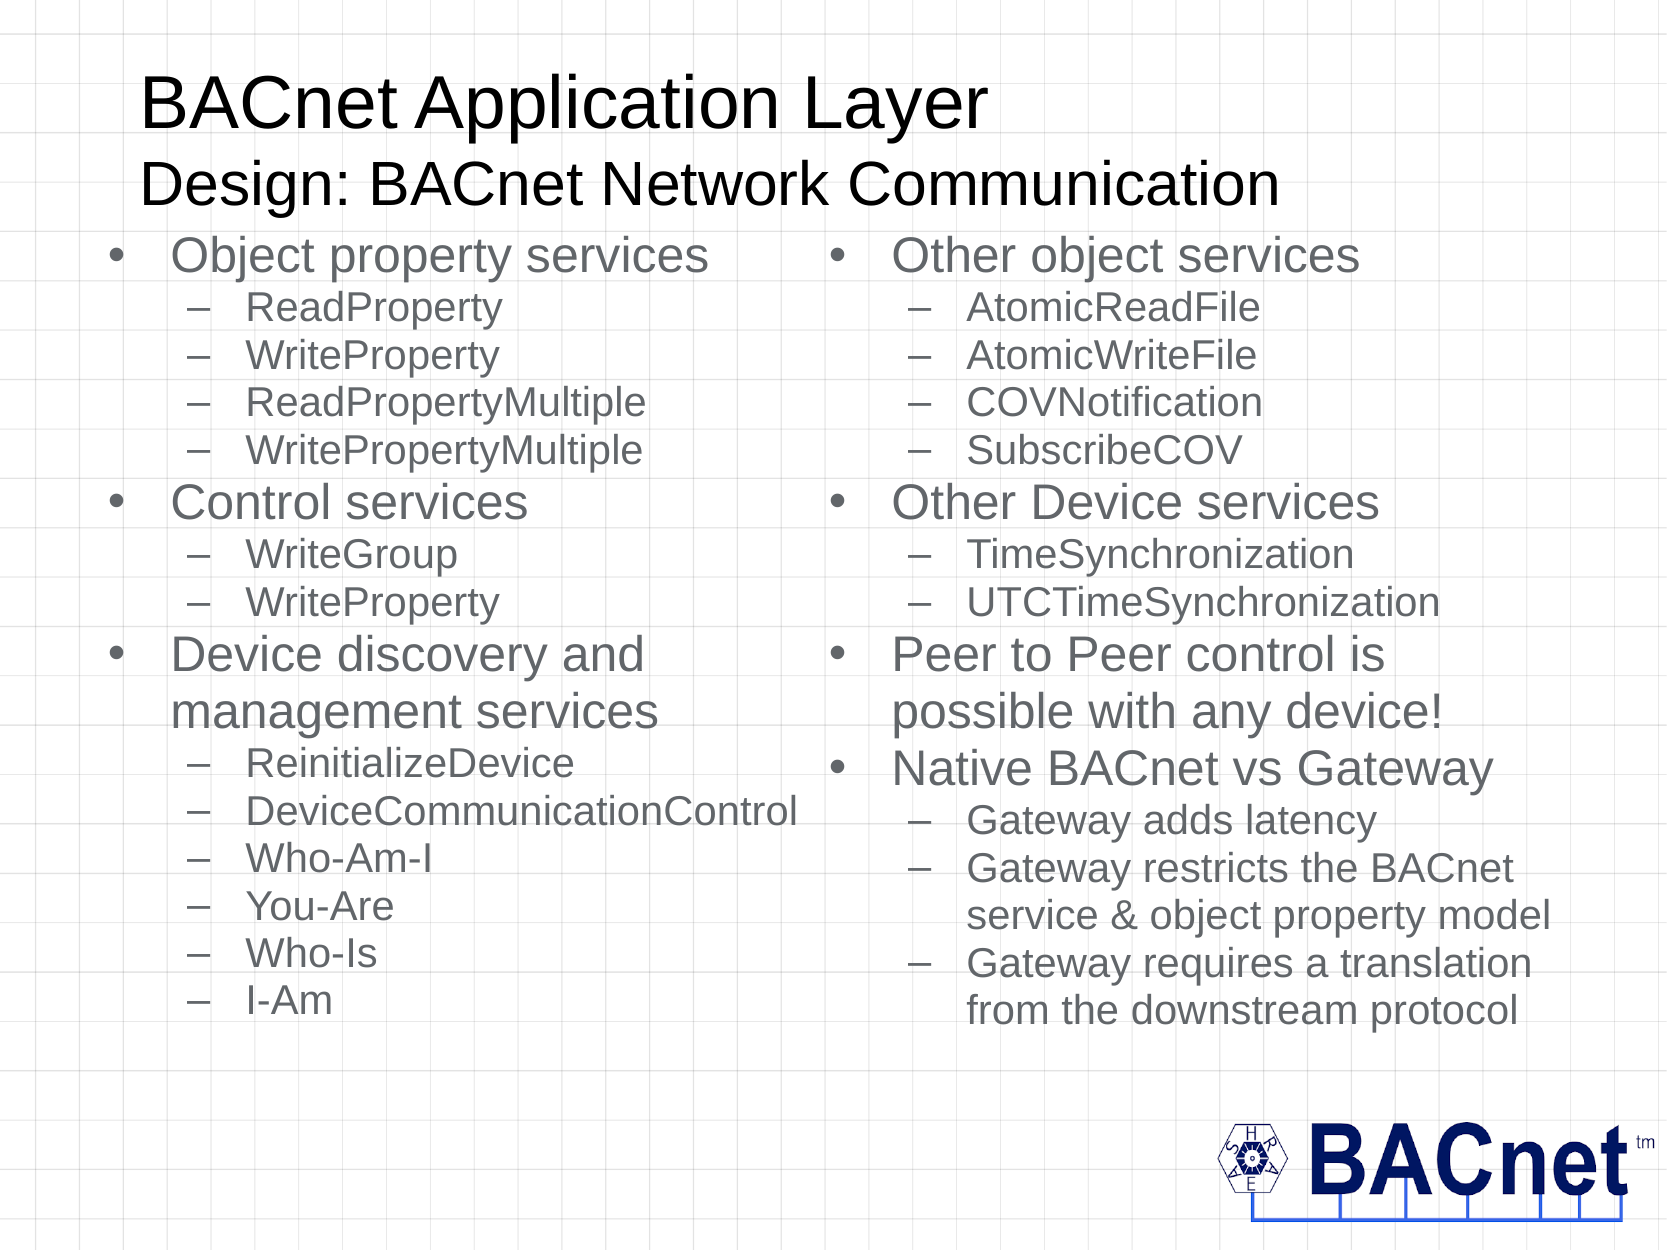

# BACnet Application Layer Design: BACnet Network Communication
Object property services
ReadProperty
WriteProperty
ReadPropertyMultiple
WritePropertyMultiple
Control services
WriteGroup
WriteProperty
Device discovery and management services
ReinitializeDevice
DeviceCommunicationControl
Who-Am-I
You-Are
Who-Is
I-Am
Other object services
AtomicReadFile
AtomicWriteFile
COVNotification
SubscribeCOV
Other Device services
TimeSynchronization
UTCTimeSynchronization
Peer to Peer control is possible with any device!
Native BACnet vs Gateway
Gateway adds latency
Gateway restricts the BACnet service & object property model
Gateway requires a translation from the downstream protocol